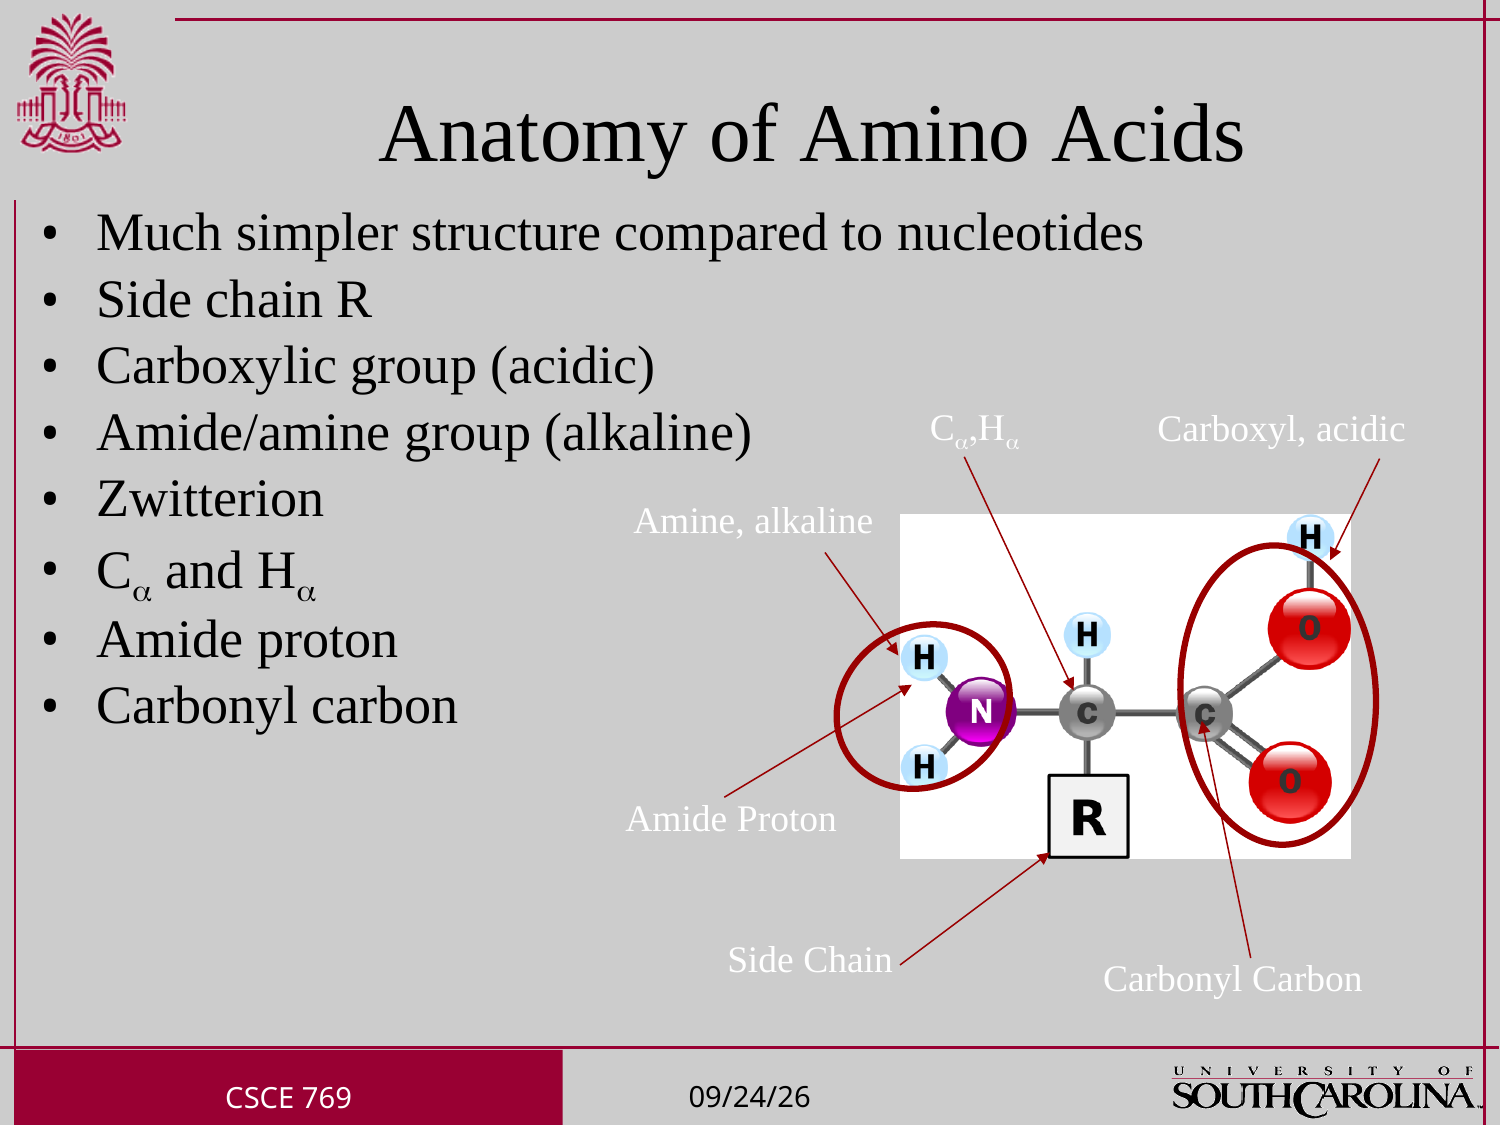

Anatomy of Amino Acids
# Much simpler structure compared to nucleotides
Side chain R
Carboxylic group (acidic)
Amide/amine group (alkaline)
Zwitterion
C and Ha
Amide proton
Carbonyl carbon
C,H
Carboxyl, acidic
Amine, alkaline
Amide Proton
Carbonyl Carbon
Side Chain